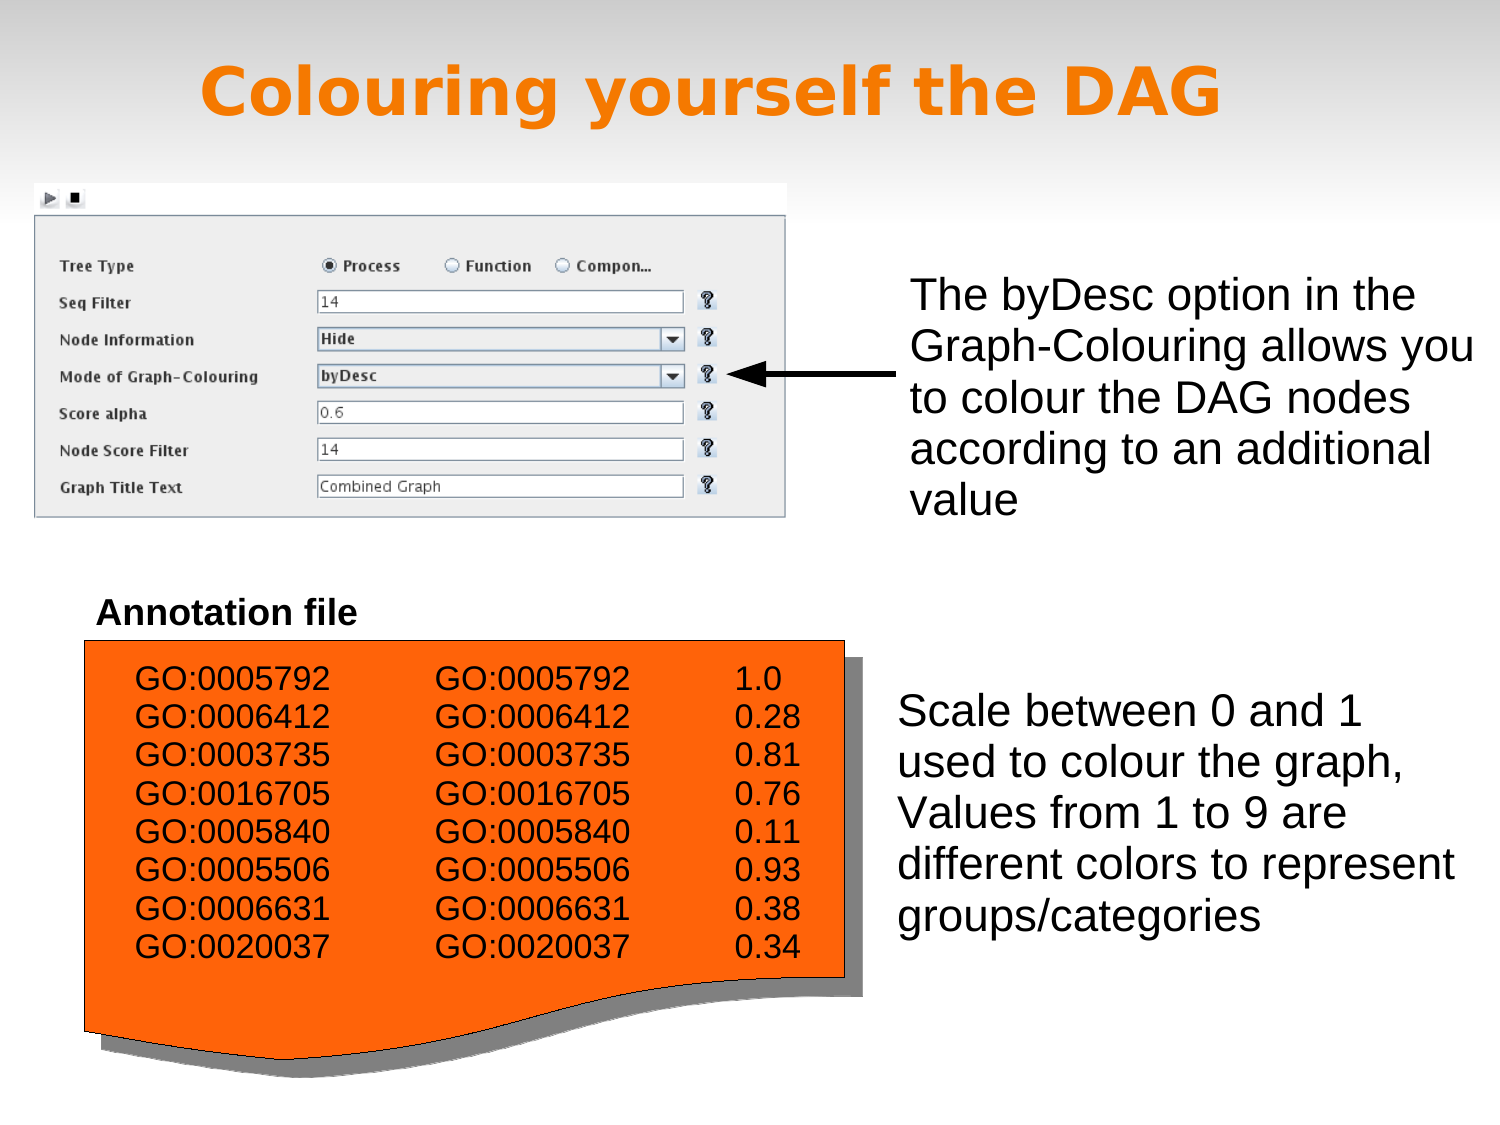

# Colouring yourself the DAG
The byDesc option in the
Graph-Colouring allows you
to colour the DAG nodes
according to an additional
value
Annotation file
GO:0005792		GO:0005792		1.0
GO:0006412		GO:0006412		0.28
GO:0003735		GO:0003735		0.81
GO:0016705		GO:0016705		0.76
GO:0005840		GO:0005840		0.11
GO:0005506		GO:0005506		0.93
GO:0006631		GO:0006631		0.38
GO:0020037		GO:0020037		0.34
The “special” .annot file:
3 columns
GO name
GO ID
value
Scale between 0 and 1
used to colour the graph,
Values from 1 to 9 are
different colors to represent
groups/categories